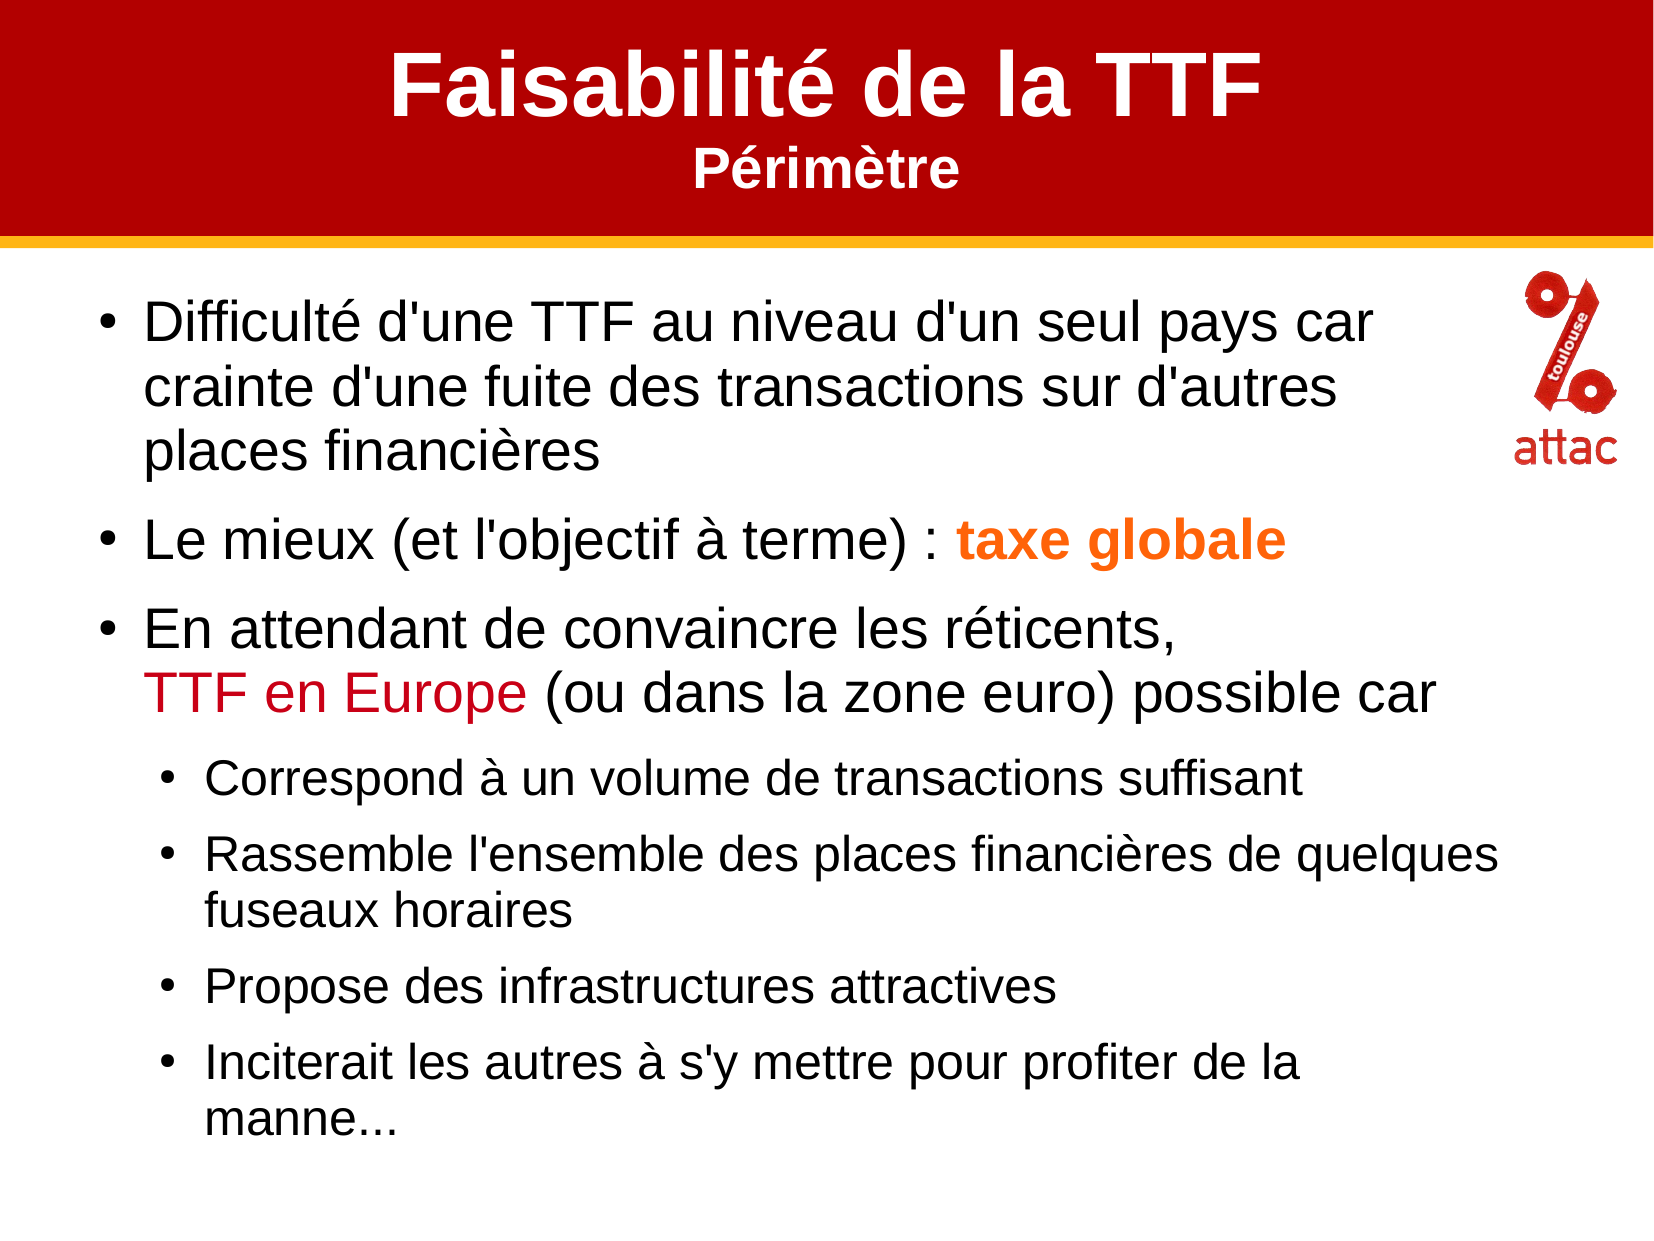

# Faisabilité de la TTF Périmètre
Difficulté d'une TTF au niveau d'un seul pays car crainte d'une fuite des transactions sur d'autres places financières
Le mieux (et l'objectif à terme) : taxe globale
En attendant de convaincre les réticents,
TTF en Europe (ou dans la zone euro) possible car
Correspond à un volume de transactions suffisant
Rassemble l'ensemble des places financières de quelques fuseaux horaires
Propose des infrastructures attractives
Inciterait les autres à s'y mettre pour profiter de la manne...